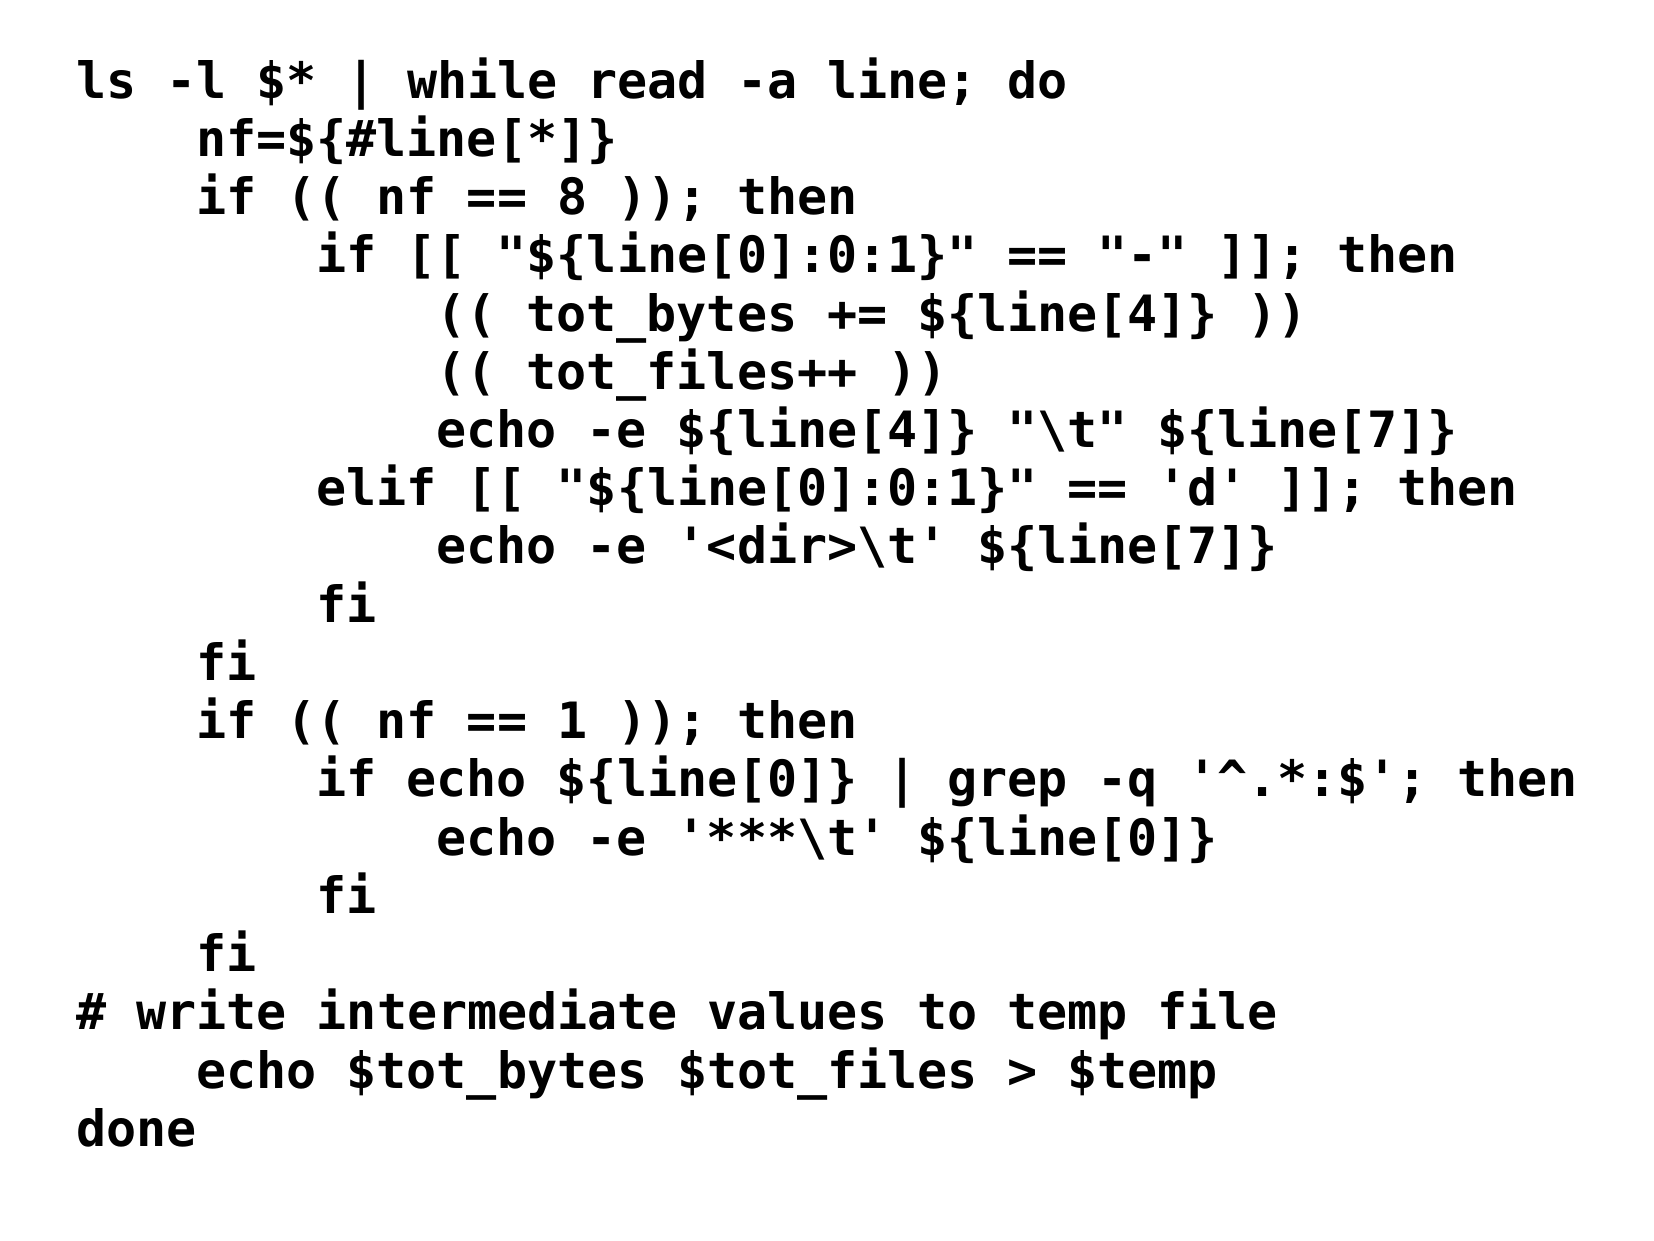

ls -l $* | while read -a line; do
 nf=${#line[*]}
 if (( nf == 8 )); then
 if [[ "${line[0]:0:1}" == "-" ]]; then
 (( tot_bytes += ${line[4]} ))
 (( tot_files++ ))
 echo -e ${line[4]} "\t" ${line[7]}
 elif [[ "${line[0]:0:1}" == 'd' ]]; then
 echo -e '<dir>\t' ${line[7]}
 fi
 fi
 if (( nf == 1 )); then
 if echo ${line[0]} | grep -q '^.*:$'; then
 echo -e '***\t' ${line[0]}
 fi
 fi
# write intermediate values to temp file
 echo $tot_bytes $tot_files > $temp
done